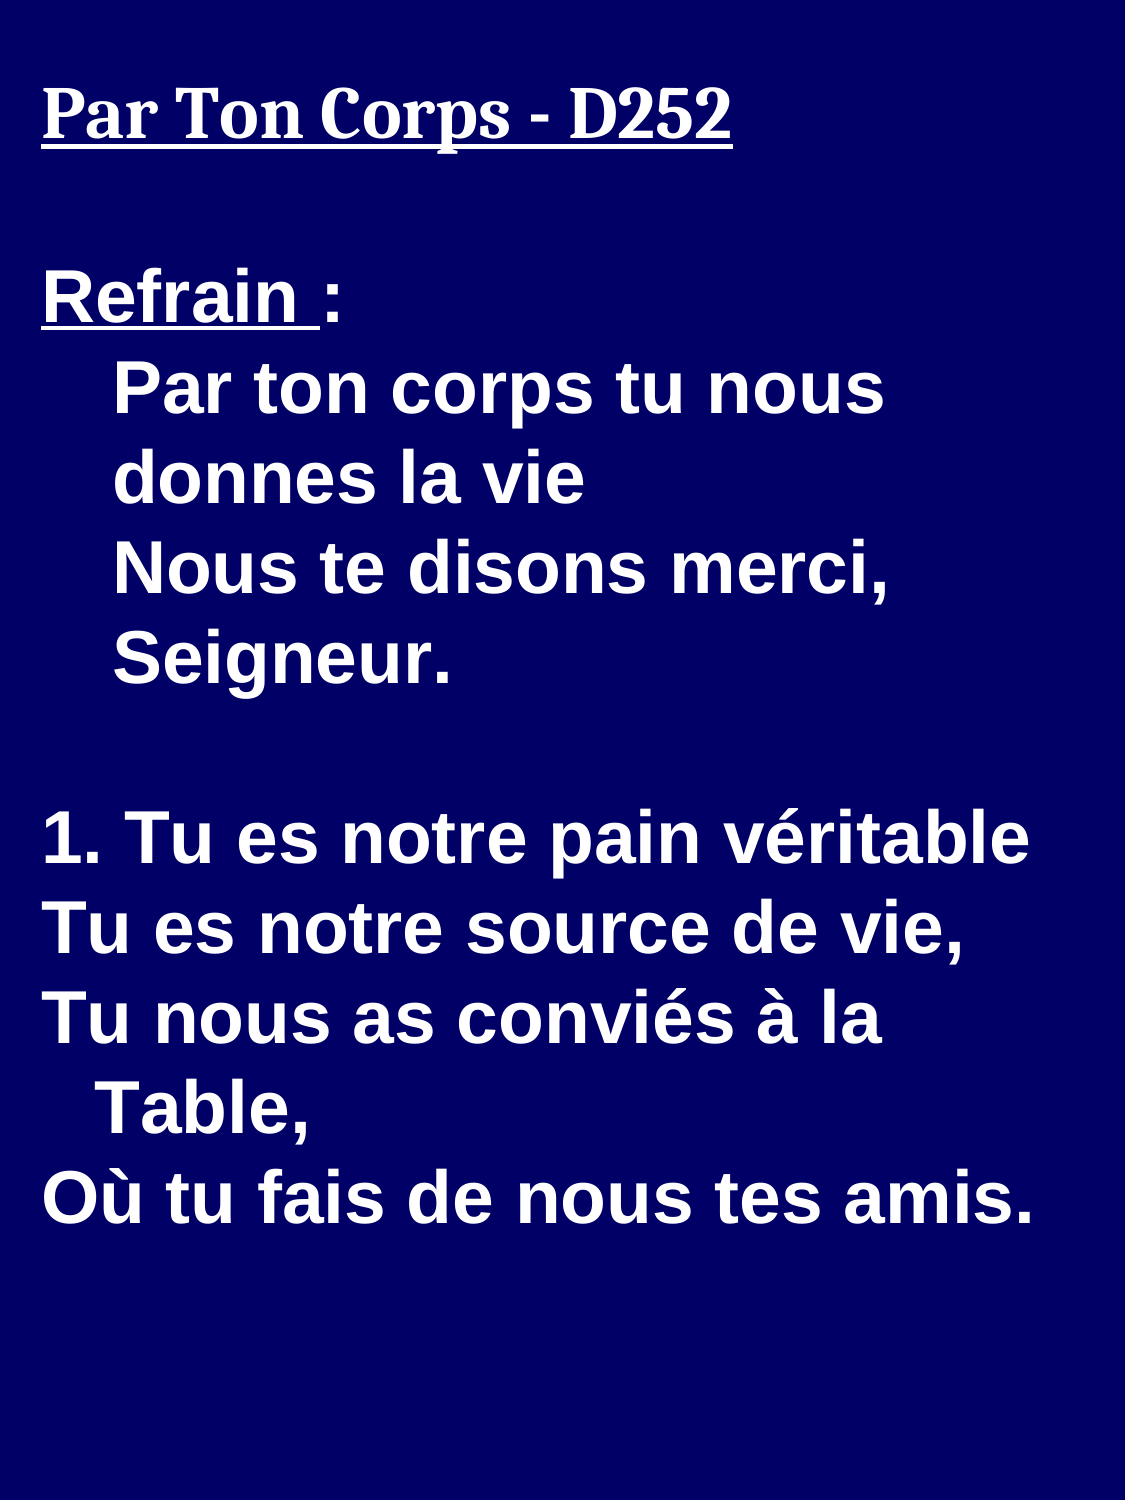

Par Ton Corps - D252
Refrain :
Par ton corps tu nous donnes la vie
Nous te disons merci, Seigneur.
1. Tu es notre pain véritable
Tu es notre source de vie,
Tu nous as conviés à la Table,
Où tu fais de nous tes amis.